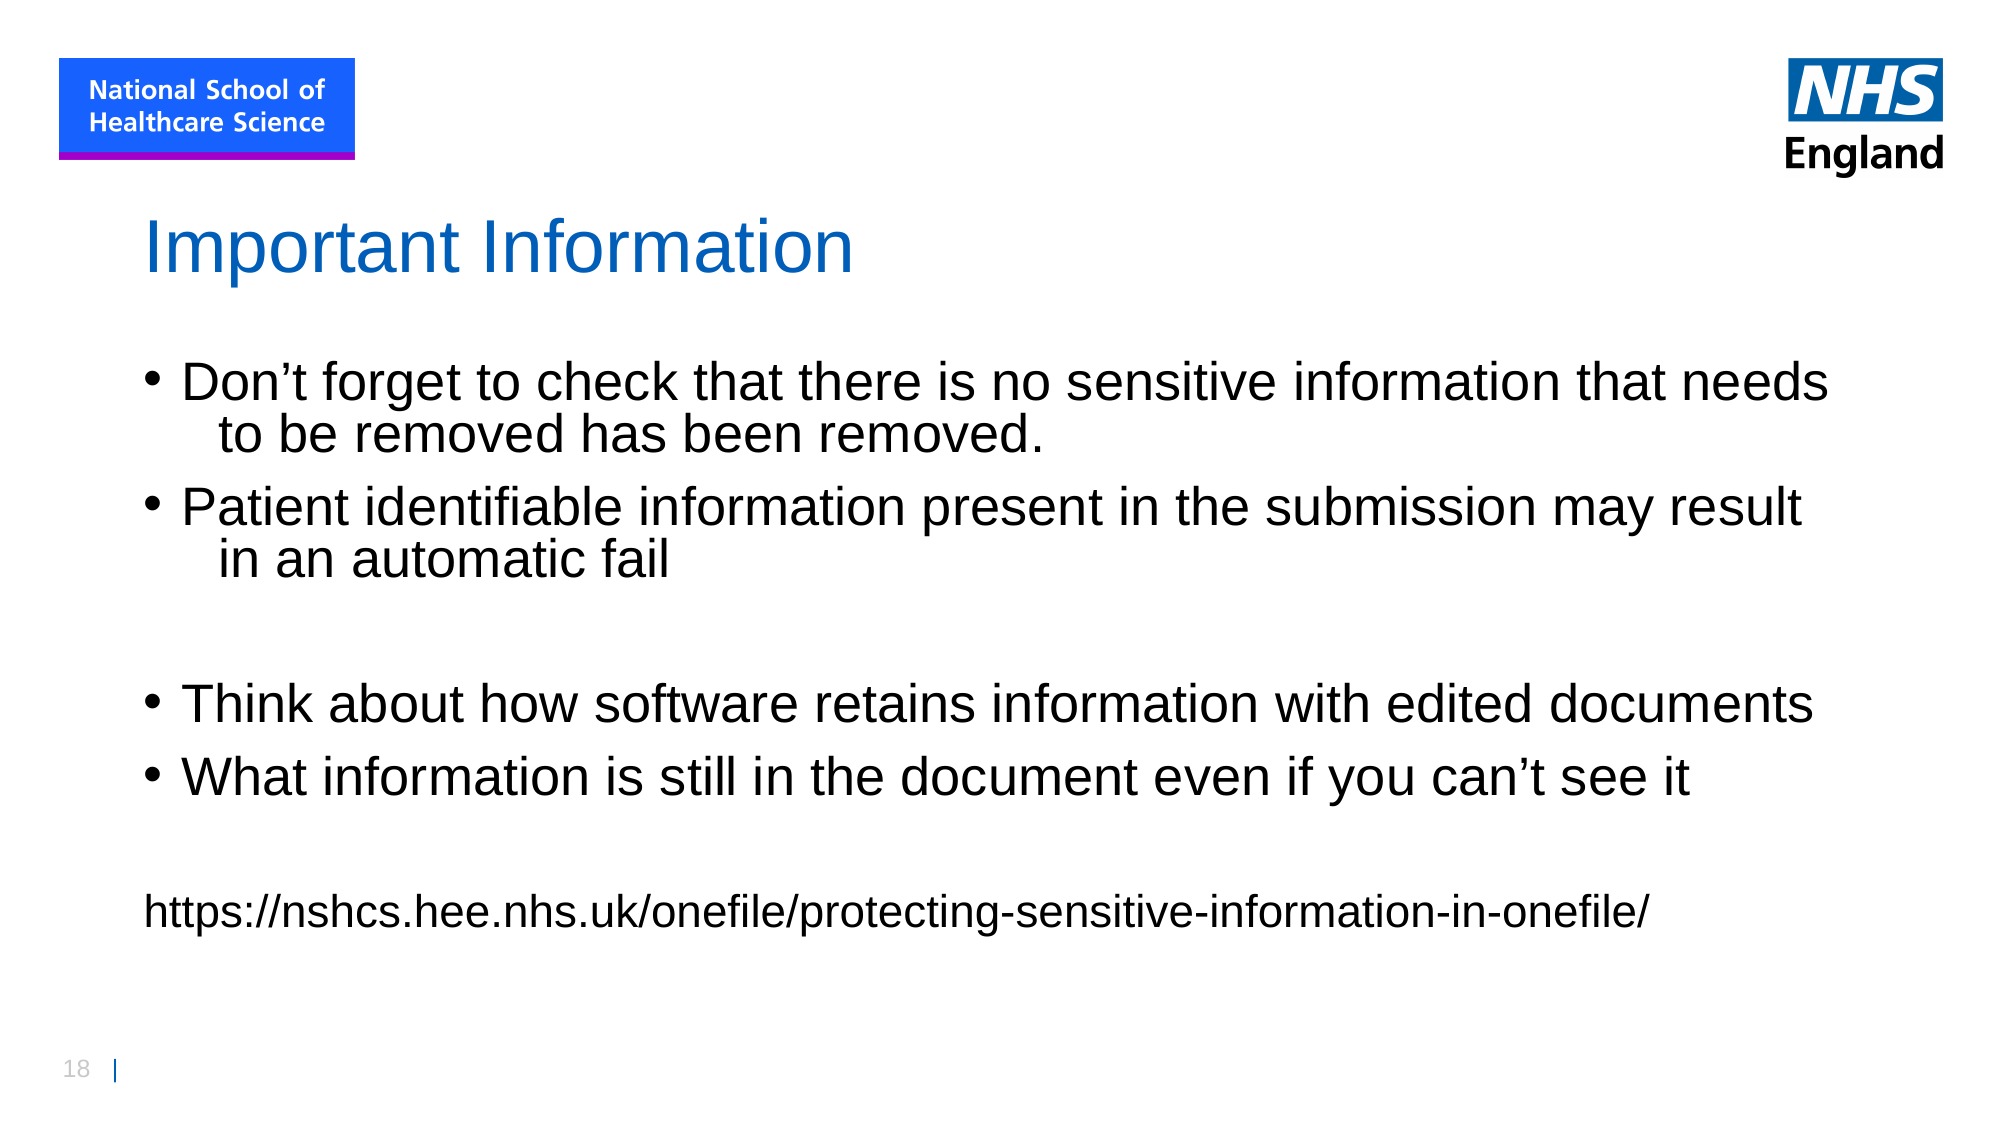

# Important Information
Don’t forget to check that there is no sensitive information that needs to be removed has been removed.
Patient identifiable information present in the submission may result in an automatic fail
Think about how software retains information with edited documents
What information is still in the document even if you can’t see it
https://nshcs.hee.nhs.uk/onefile/protecting-sensitive-information-in-onefile/